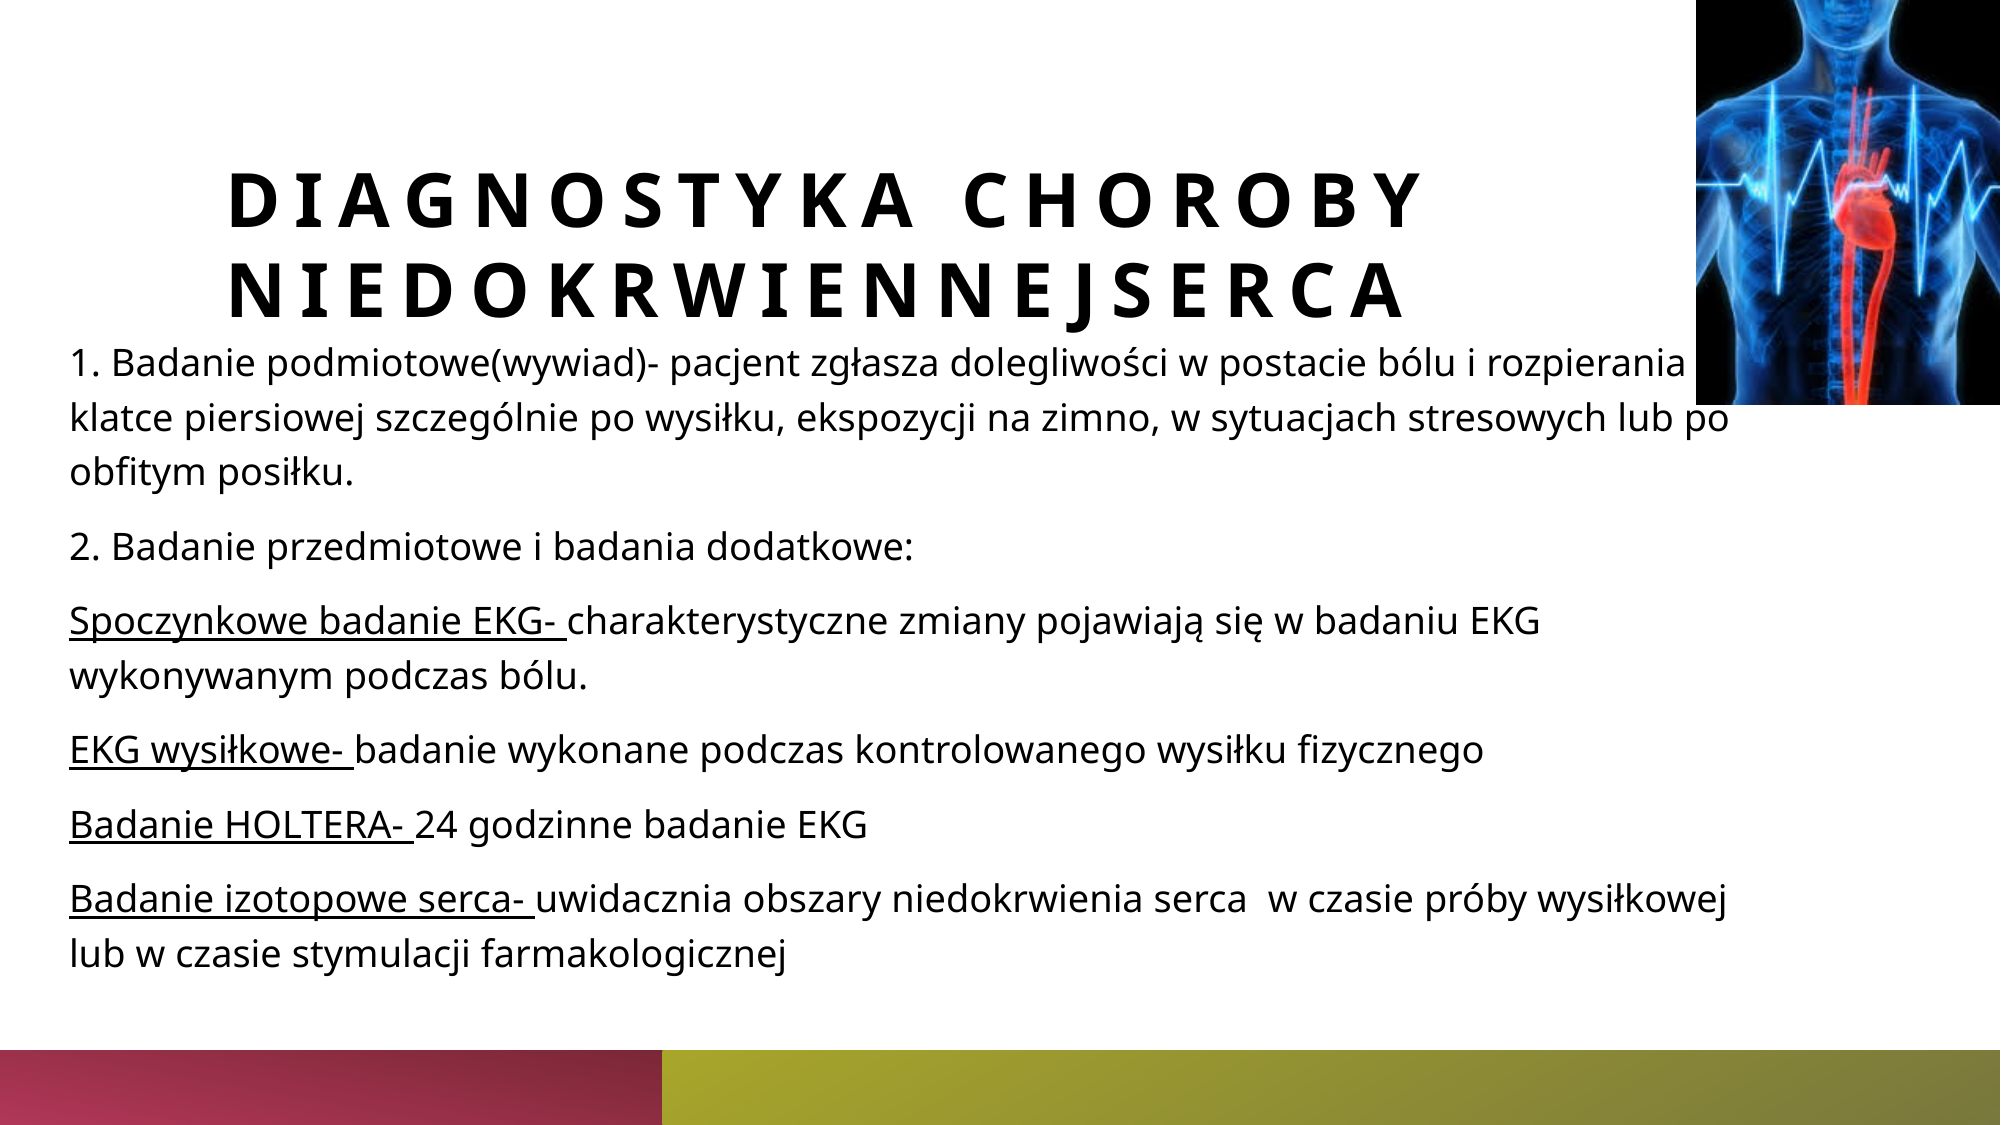

# Diagnostyka CHOROBY NIEDOKRWIENNEJSERCA
1. Badanie podmiotowe(wywiad)- pacjent zgłasza dolegliwości w postacie bólu i rozpierania w klatce piersiowej szczególnie po wysiłku, ekspozycji na zimno, w sytuacjach stresowych lub po obfitym posiłku.
2. Badanie przedmiotowe i badania dodatkowe:
Spoczynkowe badanie EKG- charakterystyczne zmiany pojawiają się w badaniu EKG wykonywanym podczas bólu.
EKG wysiłkowe- badanie wykonane podczas kontrolowanego wysiłku fizycznego
Badanie HOLTERA- 24 godzinne badanie EKG
Badanie izotopowe serca- uwidacznia obszary niedokrwienia serca w czasie próby wysiłkowej lub w czasie stymulacji farmakologicznej